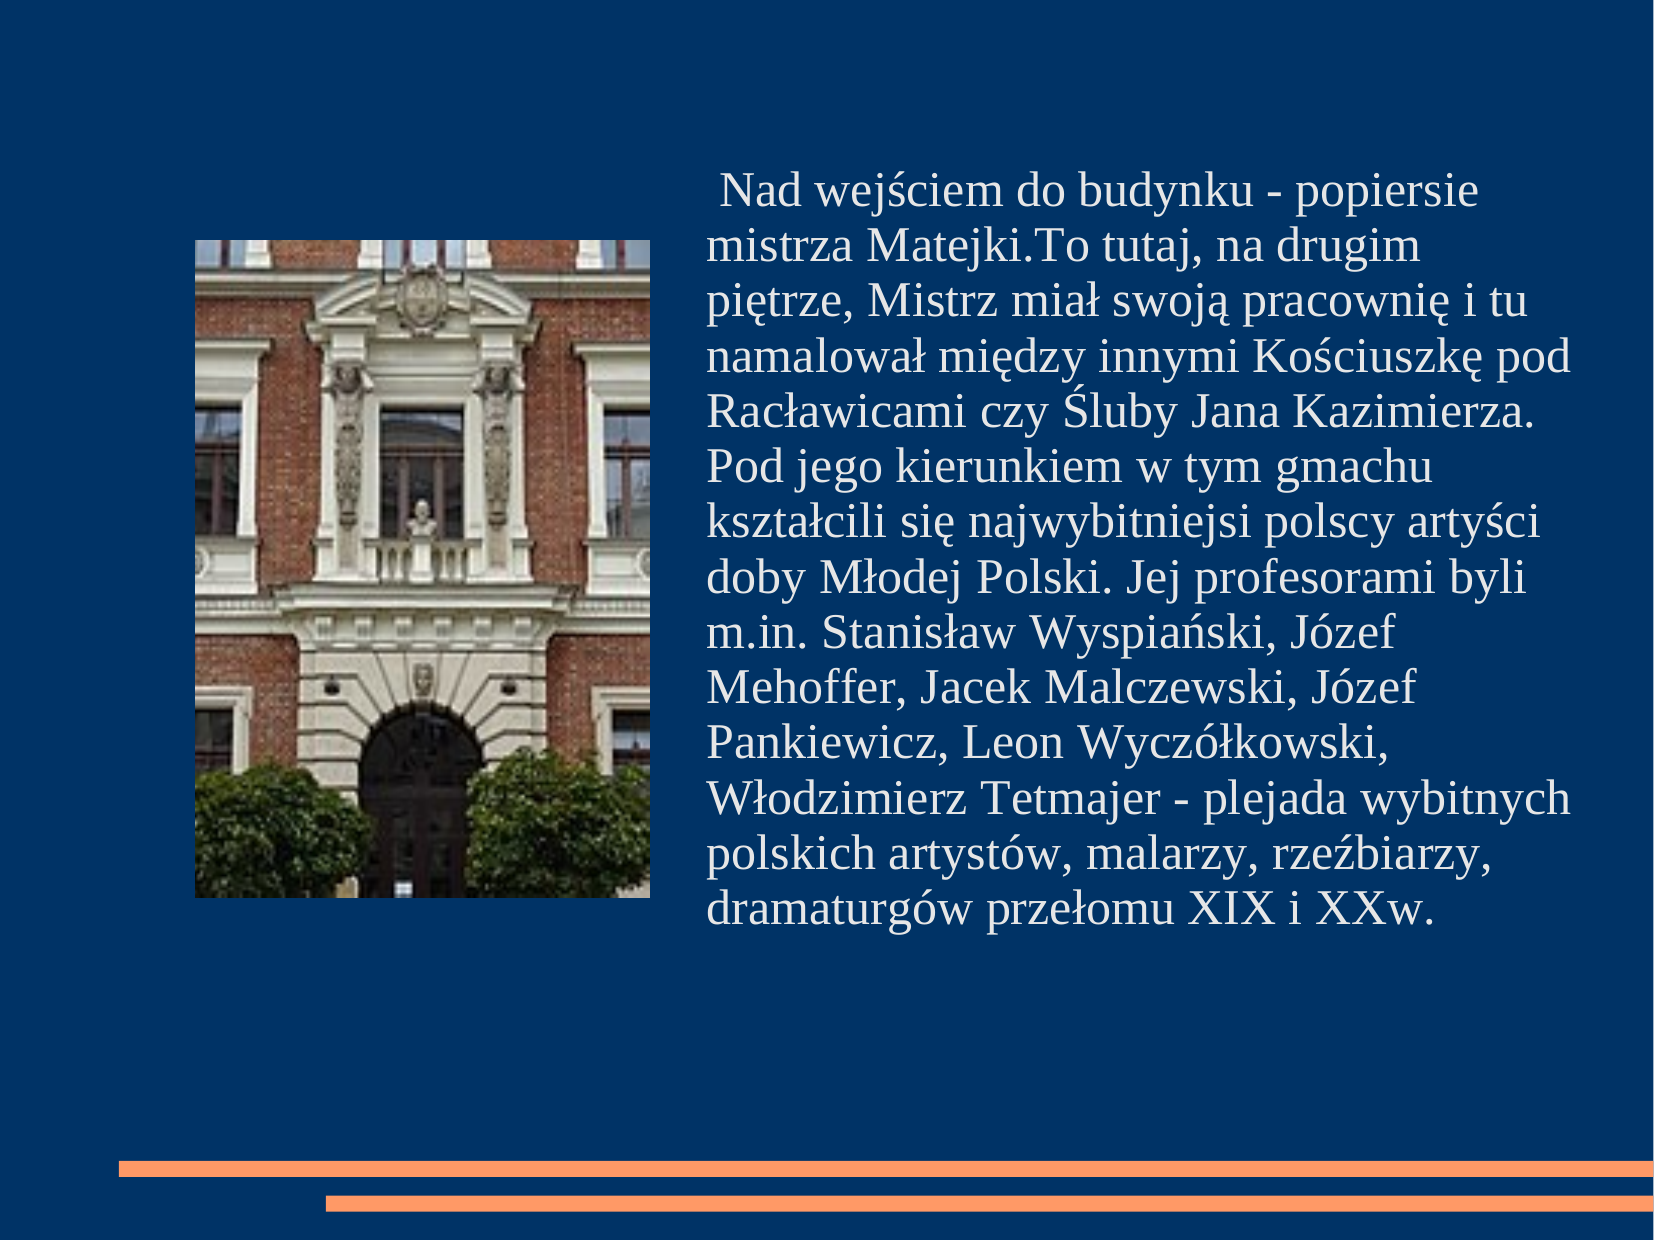

#
 Nad wejściem do budynku - popiersie mistrza Matejki.To tutaj, na drugim piętrze, Mistrz miał swoją pracownię i tu namalował między innymi Kościuszkę pod Racławicami czy Śluby Jana Kazimierza. Pod jego kierunkiem w tym gmachu kształcili się najwybitniejsi polscy artyści doby Młodej Polski. Jej profesorami byli m.in. Stanisław Wyspiański, Józef Mehoffer, Jacek Malczewski, Józef Pankiewicz, Leon Wyczółkowski, Włodzimierz Tetmajer - plejada wybitnych polskich artystów, malarzy, rzeźbiarzy, dramaturgów przełomu XIX i XXw.